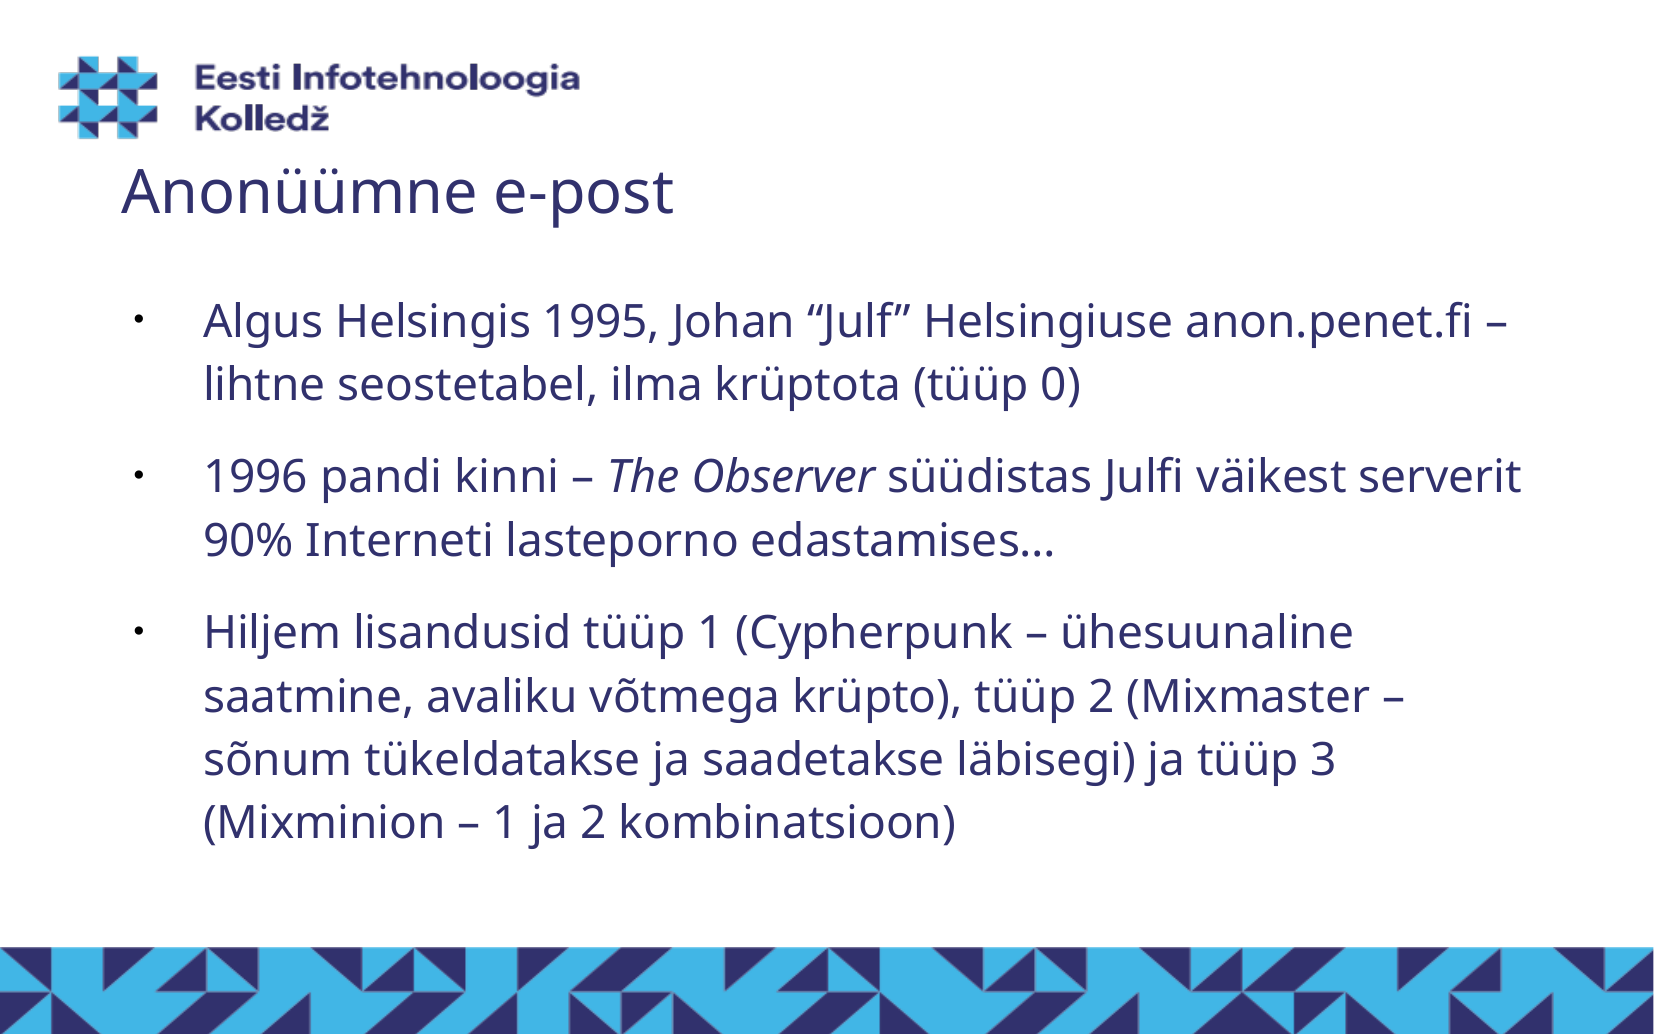

# Anonüümne e-post
Algus Helsingis 1995, Johan “Julf” Helsingiuse anon.penet.fi – lihtne seostetabel, ilma krüptota (tüüp 0)
1996 pandi kinni – The Observer süüdistas Julfi väikest serverit 90% Interneti lasteporno edastamises…
Hiljem lisandusid tüüp 1 (Cypherpunk – ühesuunaline saatmine, avaliku võtmega krüpto), tüüp 2 (Mixmaster – sõnum tükeldatakse ja saadetakse läbisegi) ja tüüp 3 (Mixminion – 1 ja 2 kombinatsioon)